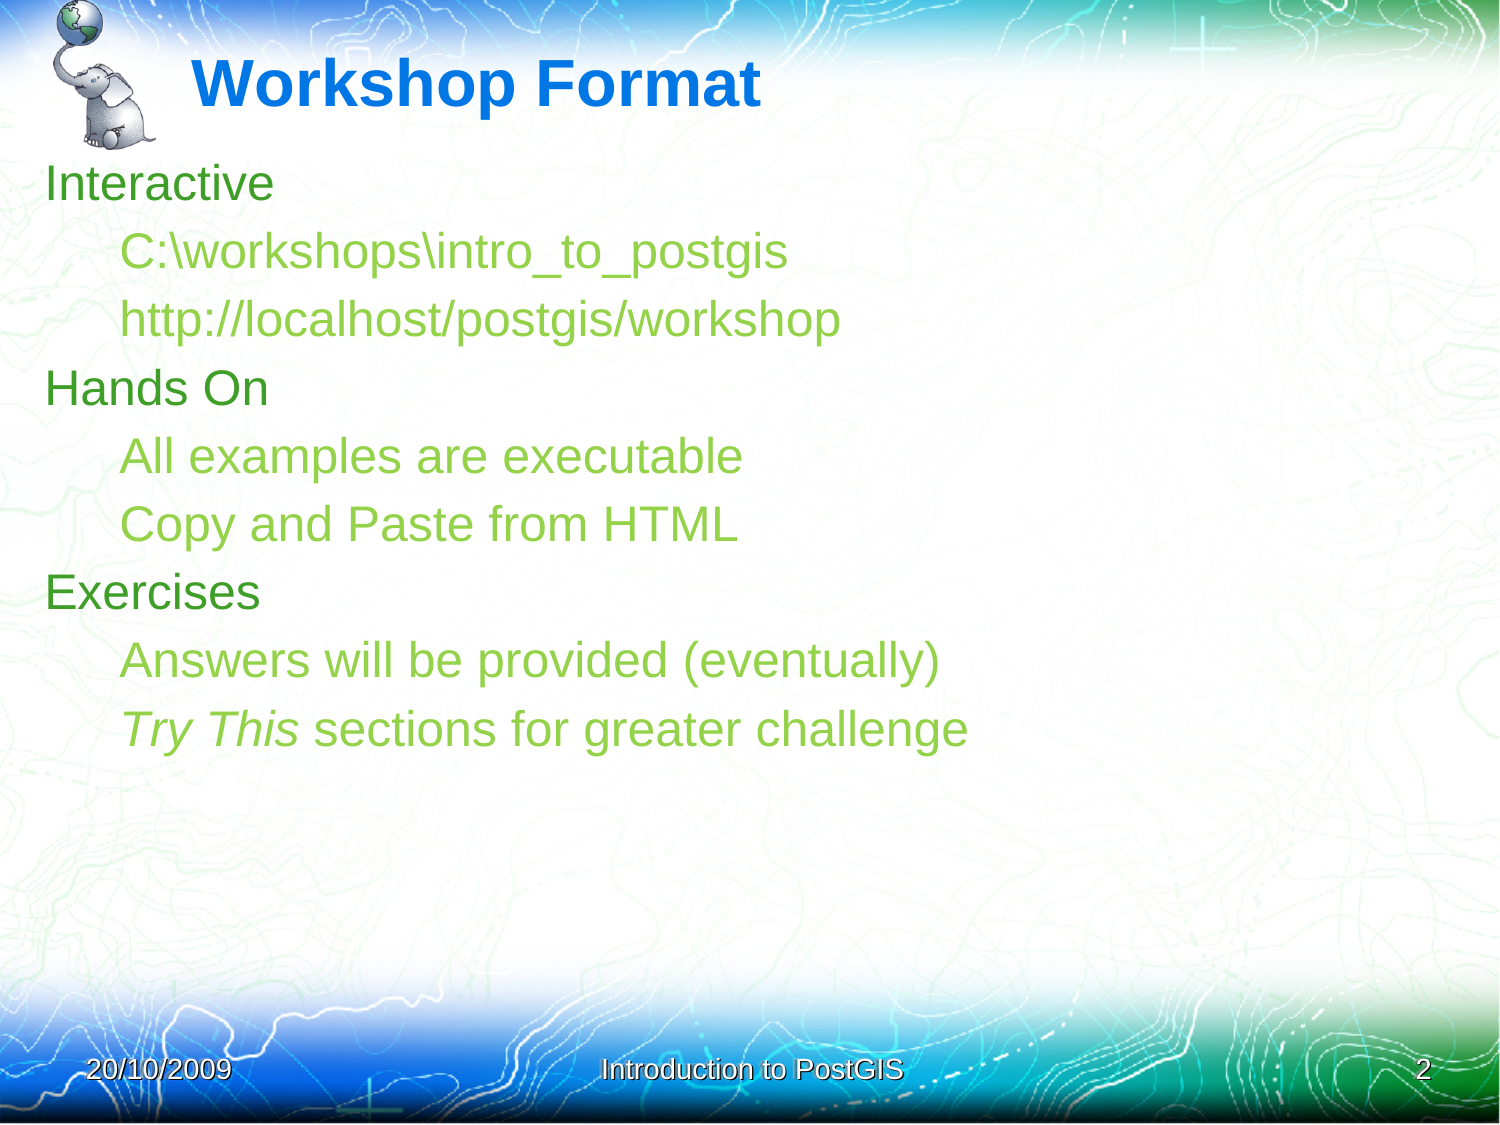

# Workshop Format
Interactive
C:\workshops\intro_to_postgis
http://localhost/postgis/workshop
Hands On
All examples are executable
Copy and Paste from HTML
Exercises
Answers will be provided (eventually)
Try This sections for greater challenge
20/10/2009
Introduction to PostGIS
2